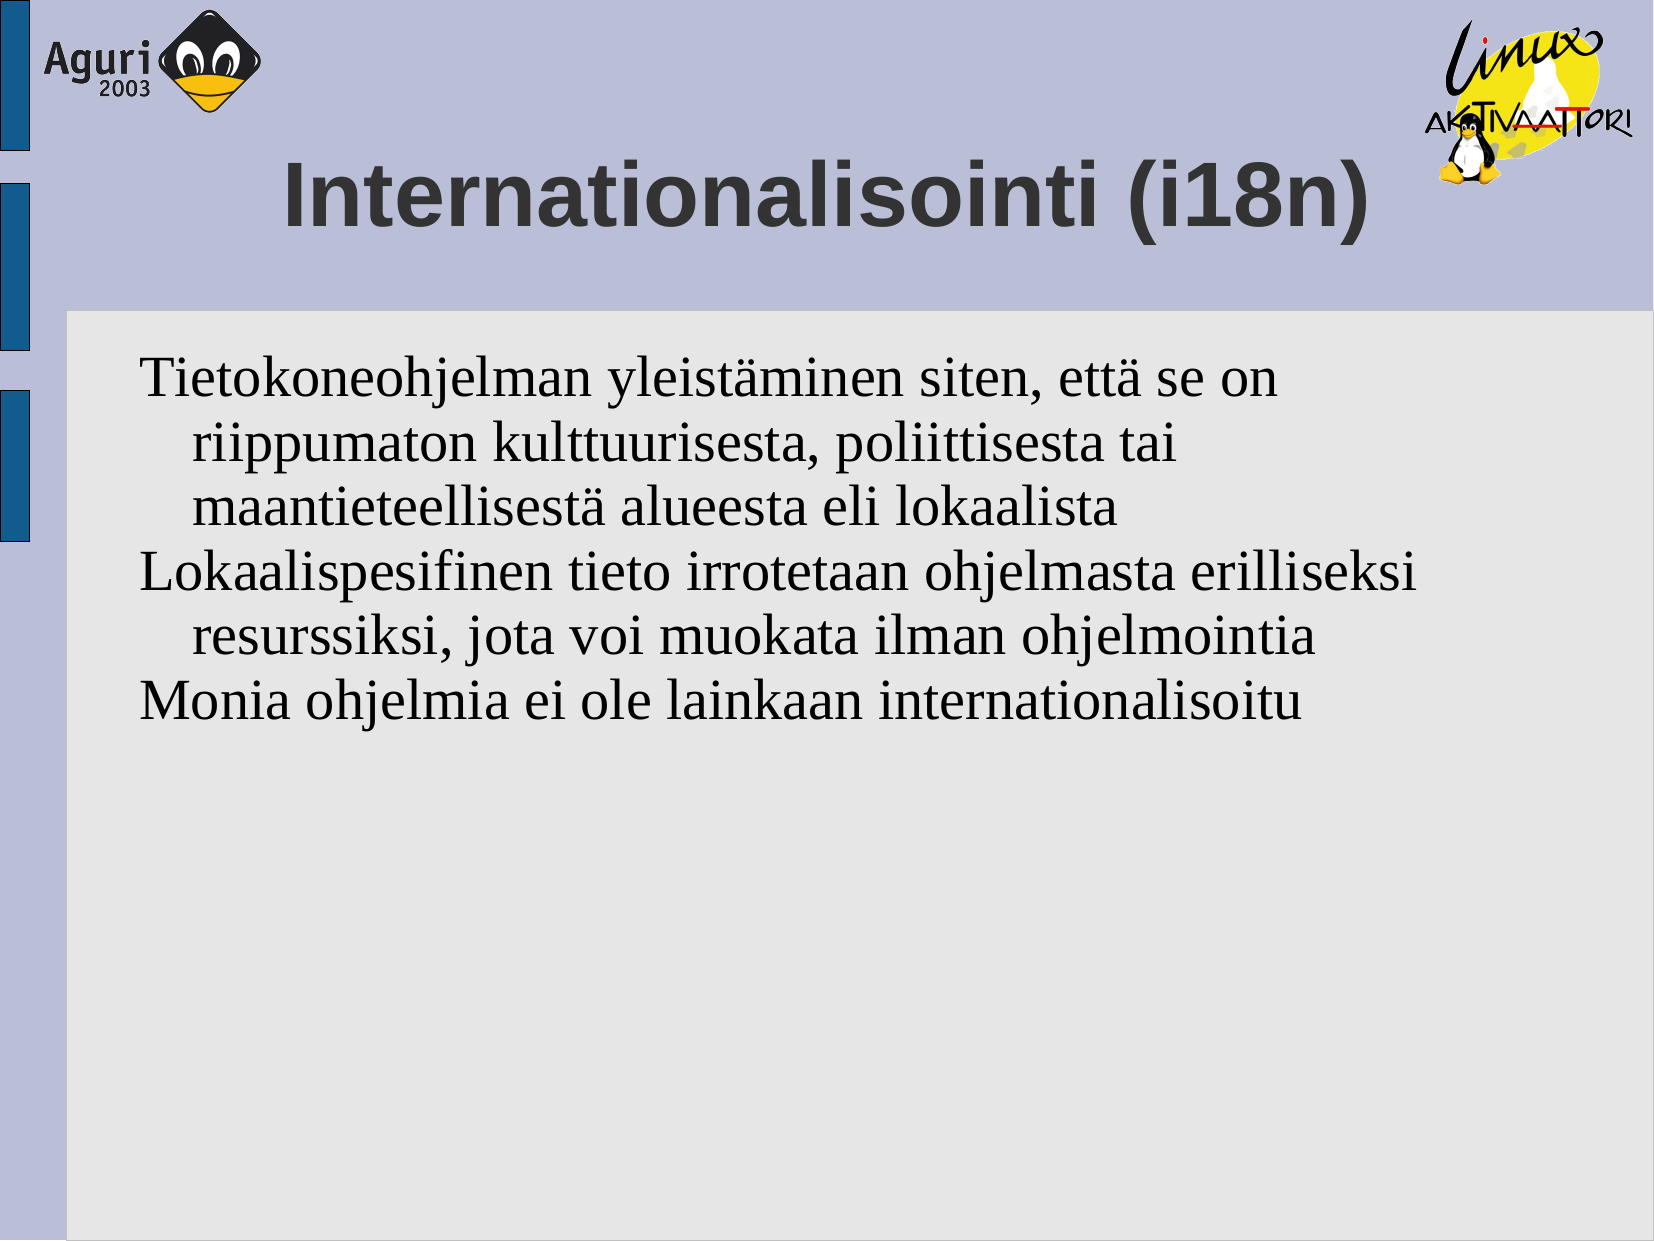

# Internationalisointi (i18n)
Tietokoneohjelman yleistäminen siten, että se on riippumaton kulttuurisesta, poliittisesta tai maantieteellisestä alueesta eli lokaalista
Lokaalispesifinen tieto irrotetaan ohjelmasta erilliseksi resurssiksi, jota voi muokata ilman ohjelmointia
Monia ohjelmia ei ole lainkaan internationalisoitu